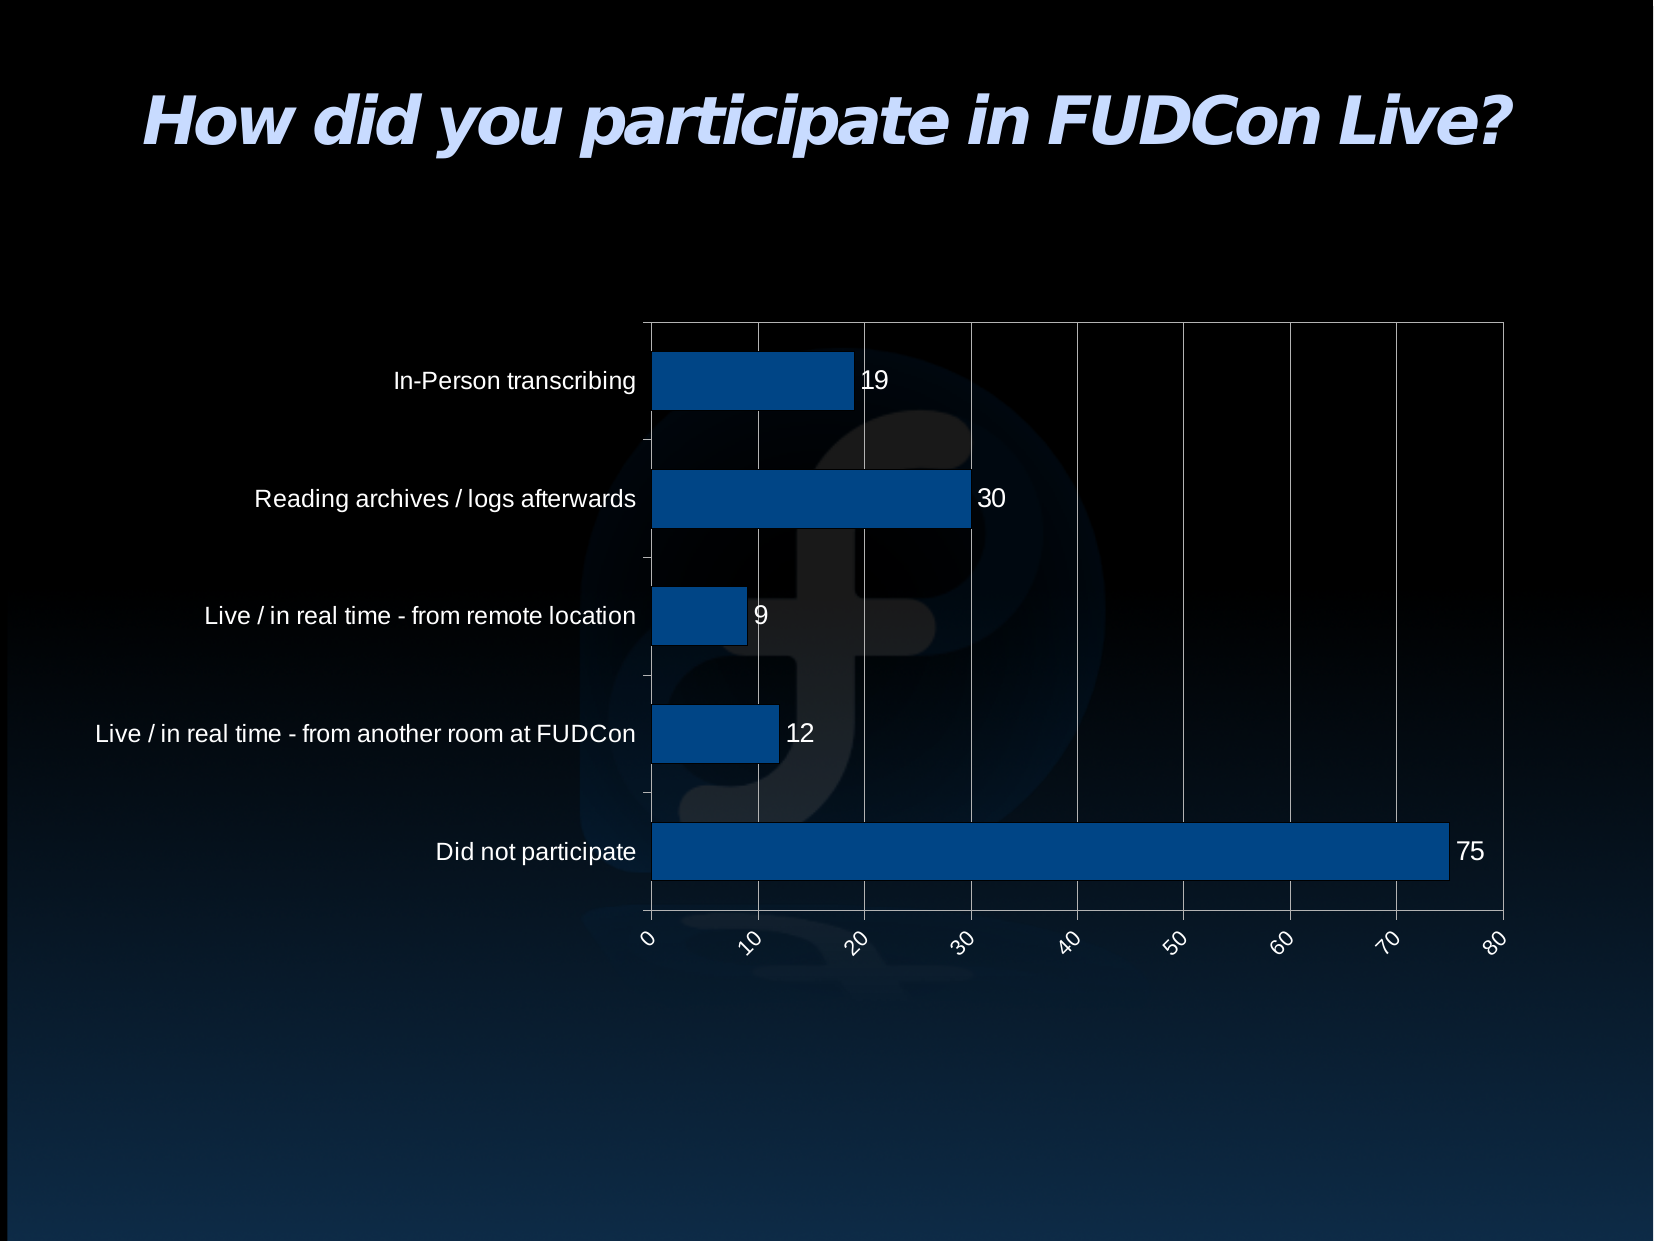

# How did you participate in FUDCon Live?
### Chart
| Category | 119 Total Respondents |
|---|---|
| In-Person transcribing | 19.0 |
| Reading archives / logs afterwards | 30.0 |
| Live / in real time - from remote location | 9.0 |
| Live / in real time - from another room at FUDCon | 12.0 |
| Did not participate | 75.0 |